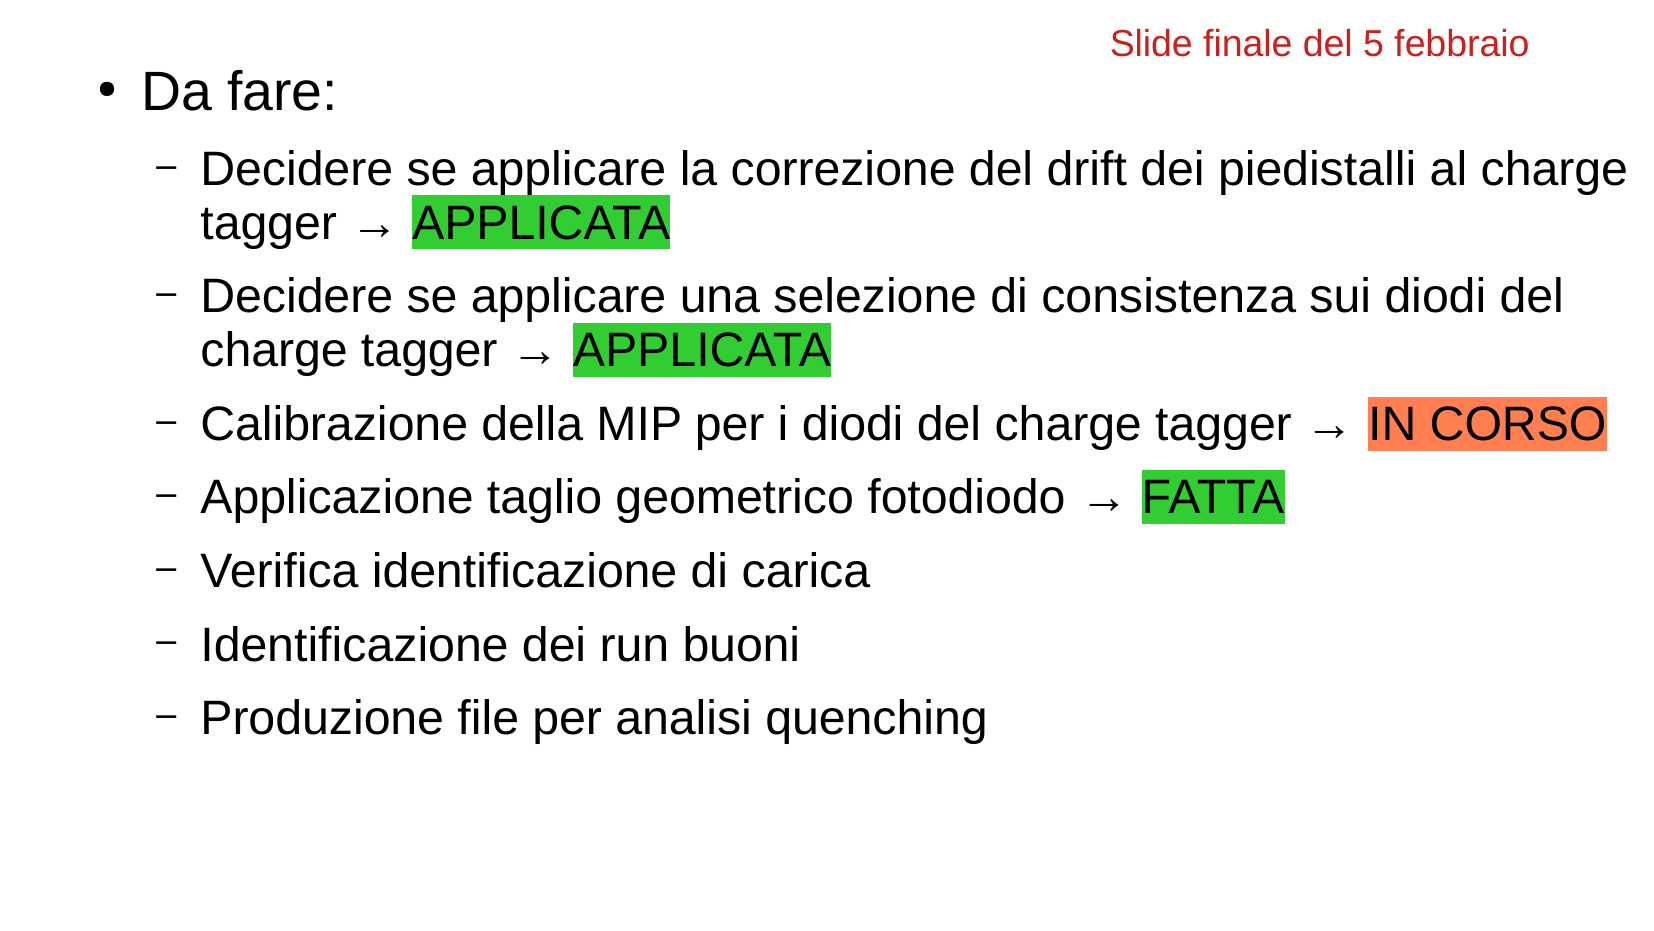

Slide finale del 5 febbraio
# Da fare:
Decidere se applicare la correzione del drift dei piedistalli al charge tagger → APPLICATA
Decidere se applicare una selezione di consistenza sui diodi del charge tagger → APPLICATA
Calibrazione della MIP per i diodi del charge tagger → IN CORSO
Applicazione taglio geometrico fotodiodo → FATTA
Verifica identificazione di carica
Identificazione dei run buoni
Produzione file per analisi quenching